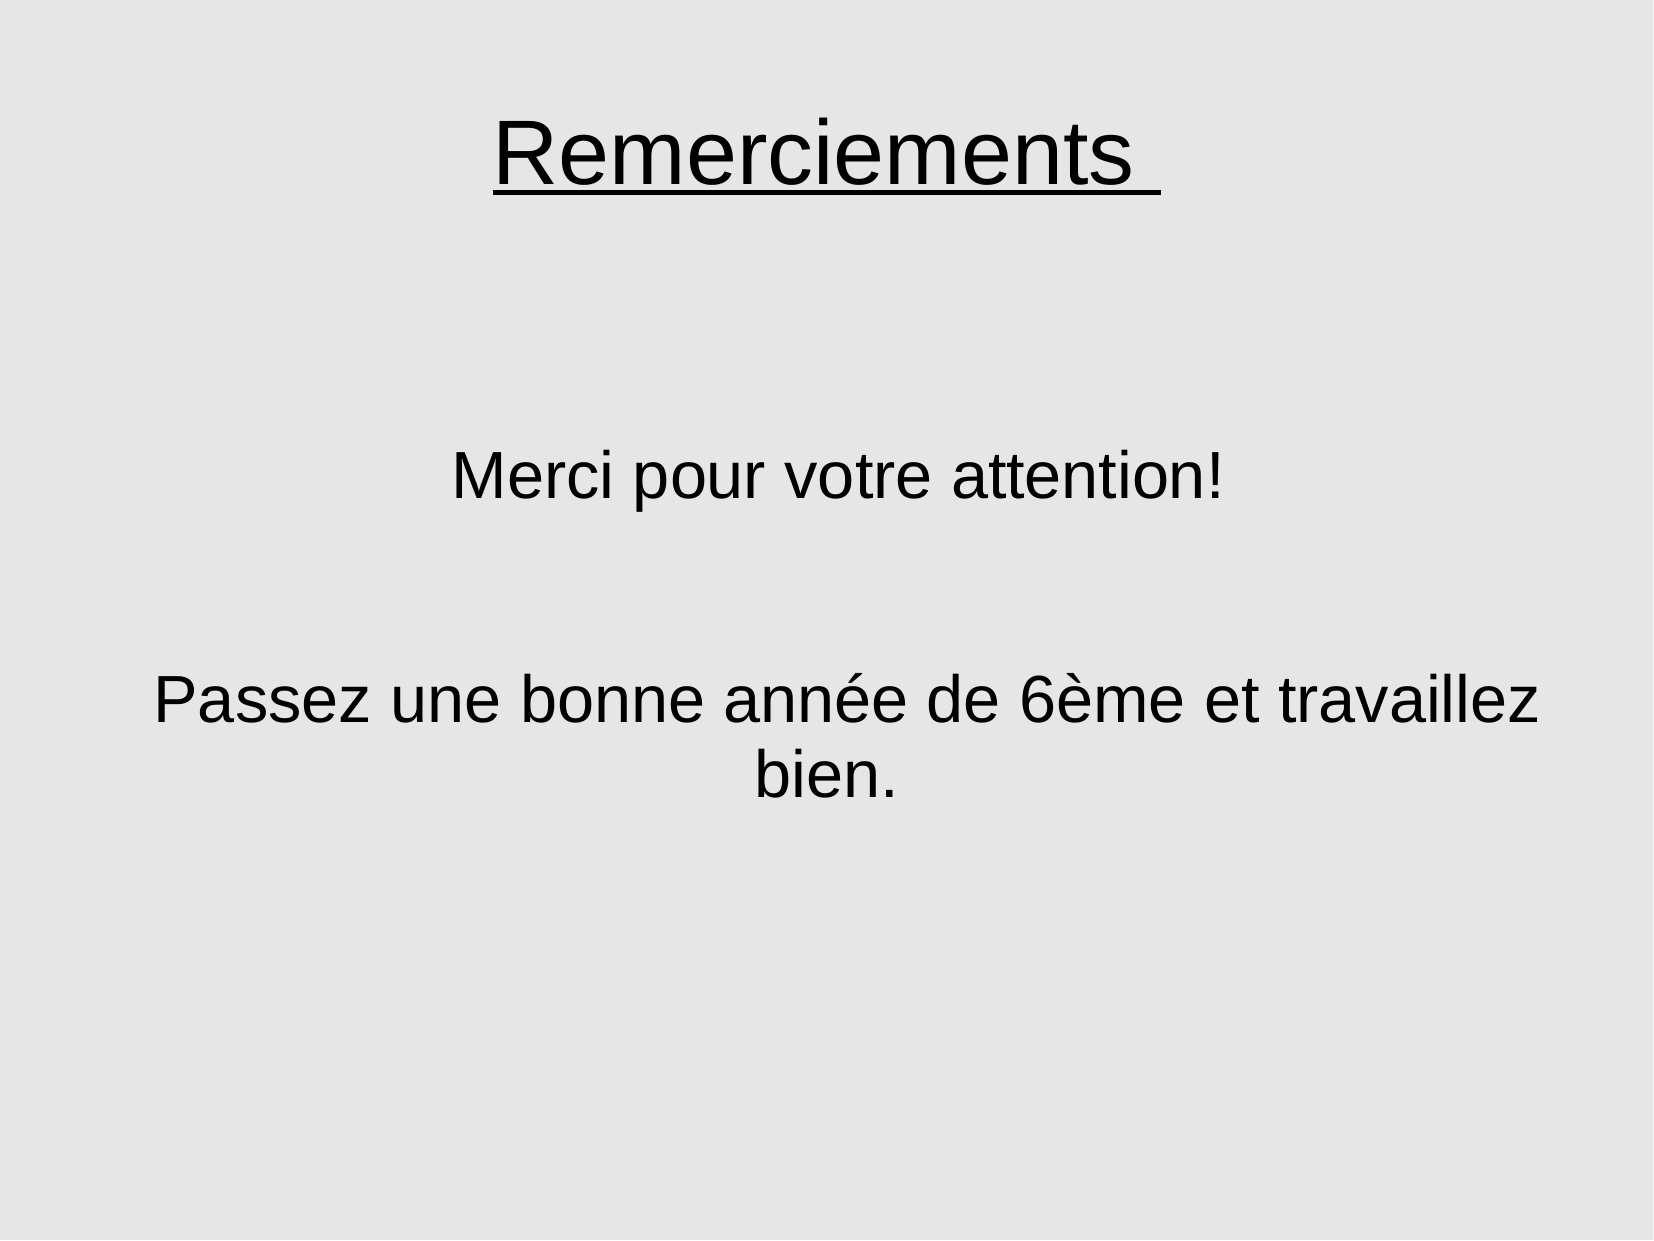

# Remerciements
Merci pour votre attention!
 Passez une bonne année de 6ème et travaillez bien.